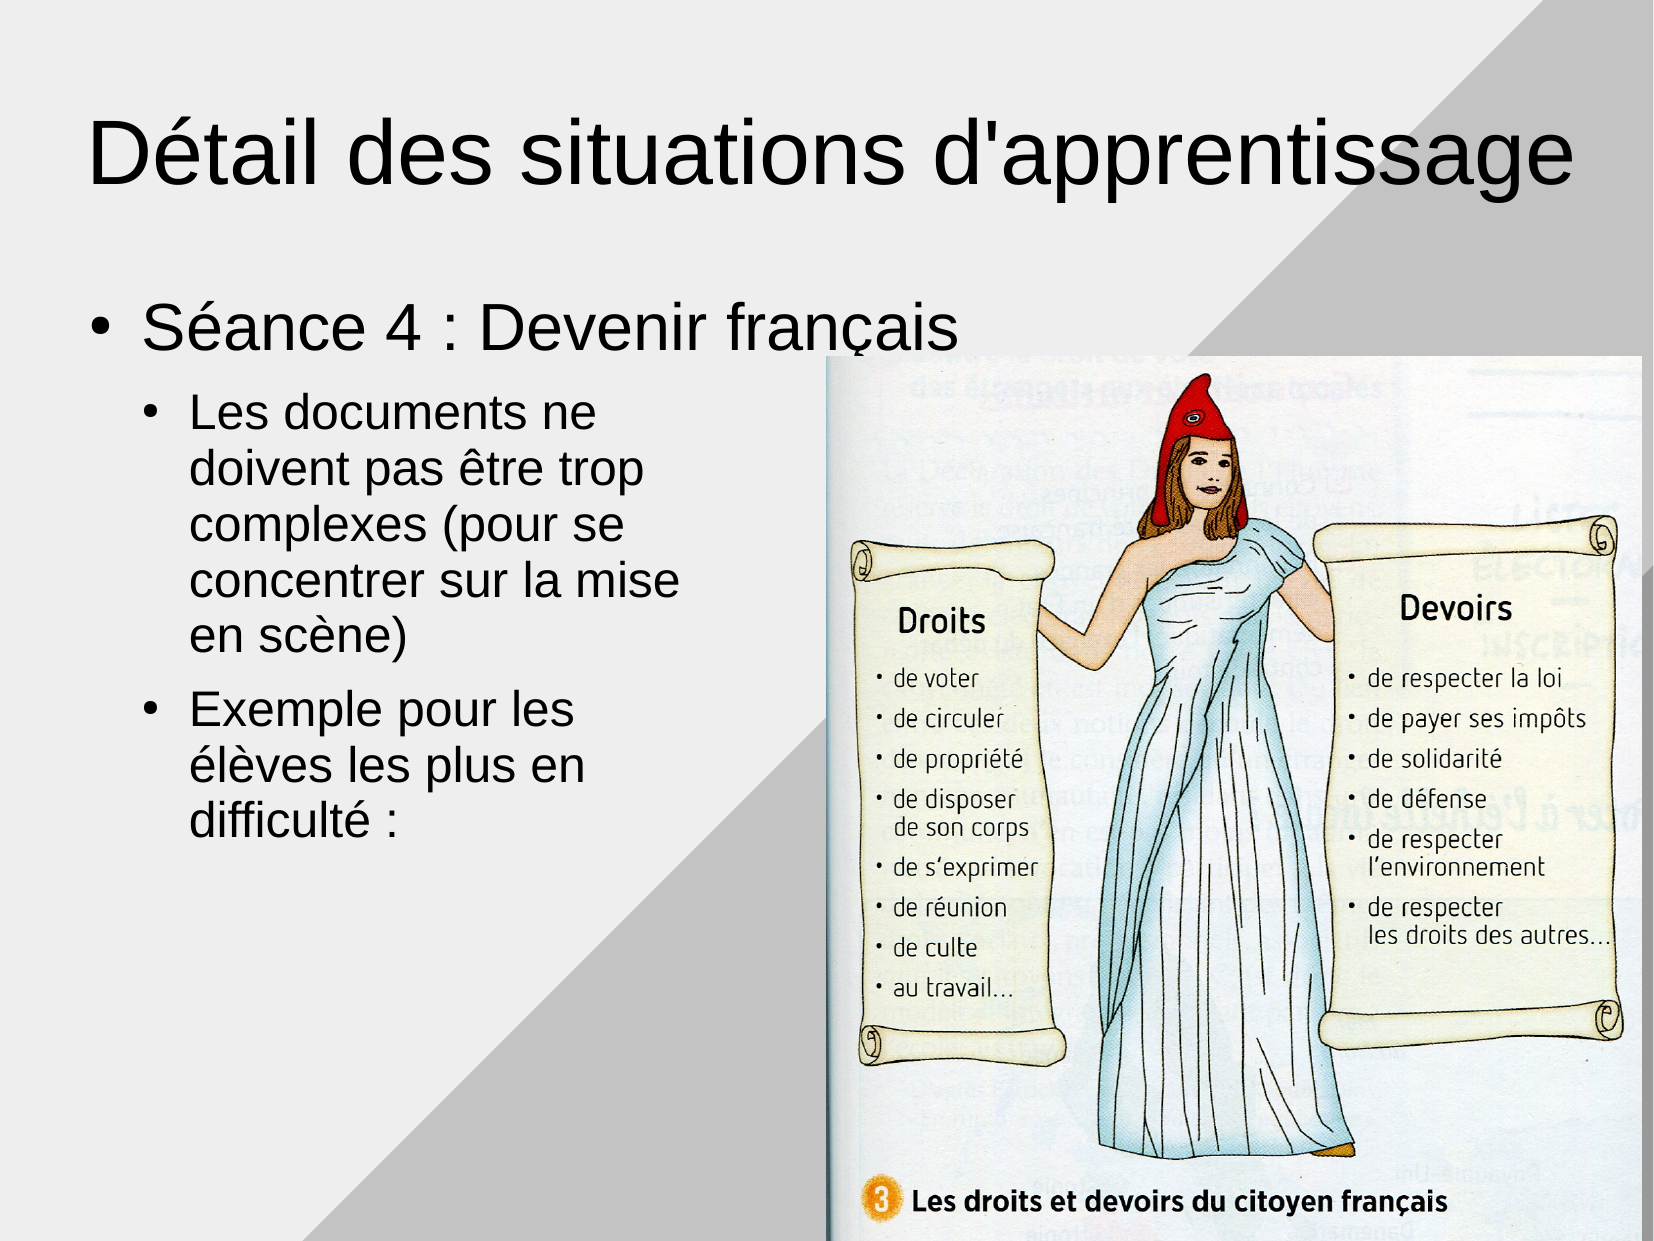

# Détail des situations d'apprentissage
Séance 4 : Devenir français
Les documents ne doivent pas être trop complexes (pour se concentrer sur la mise en scène)
Exemple pour les élèves les plus en difficulté :